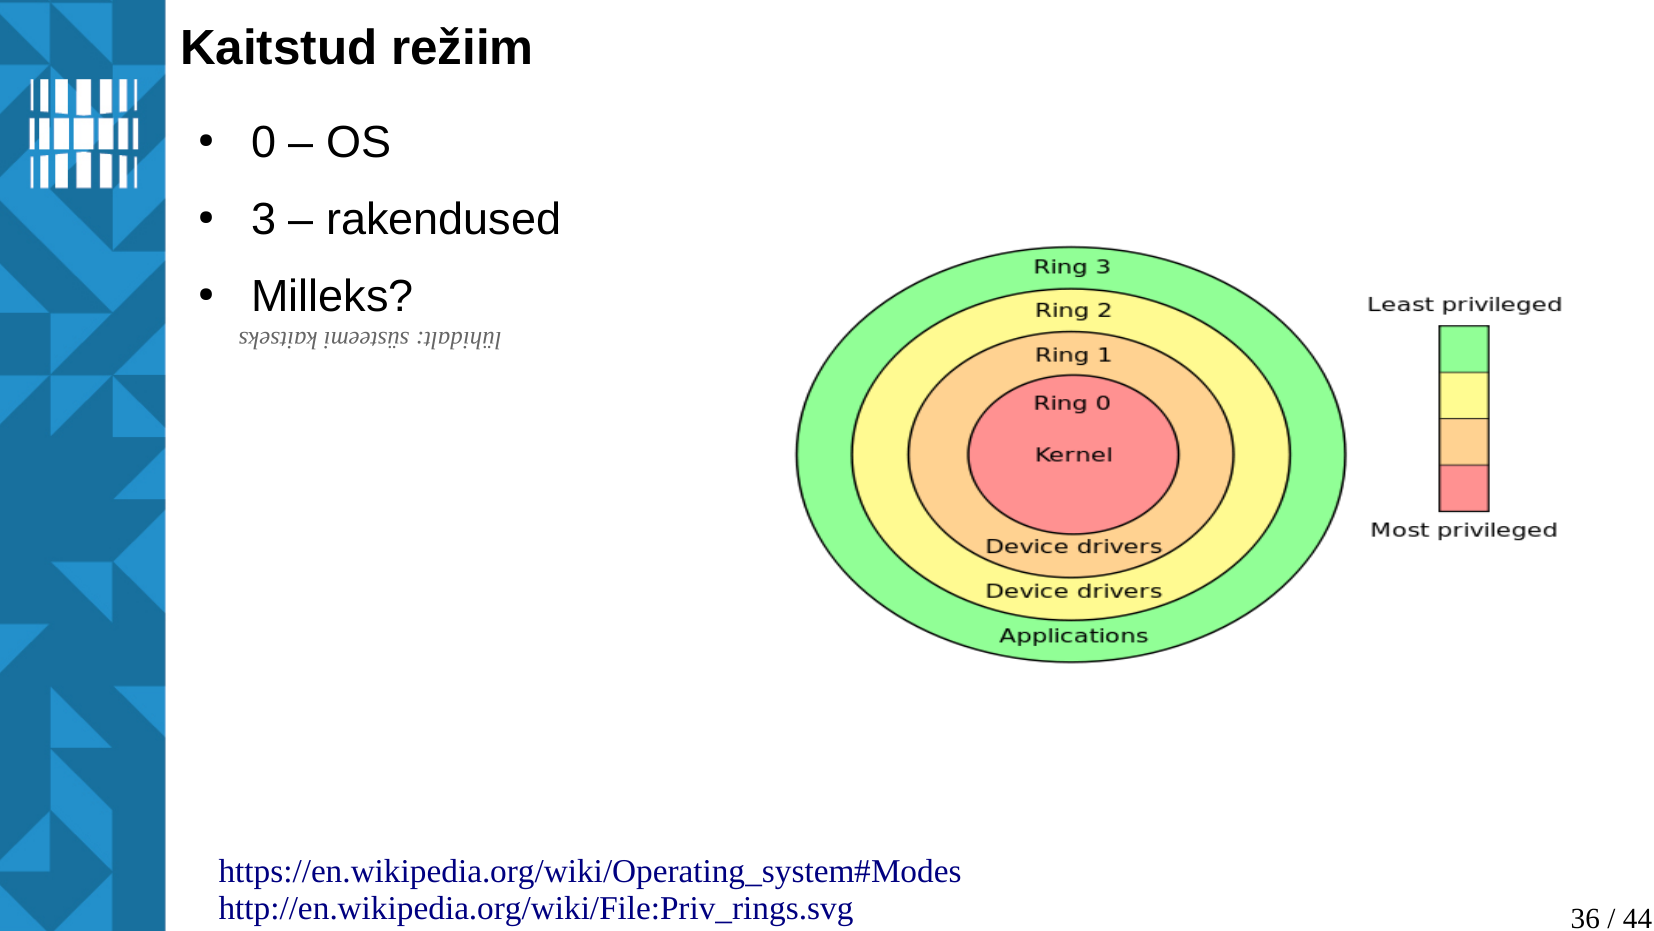

# Kaitstud režiim
0 – OS
3 – rakendused
Milleks?
lühidalt: süsteemi kaitseks
https://en.wikipedia.org/wiki/Operating_system#Modes
http://en.wikipedia.org/wiki/File:Priv_rings.svg
36